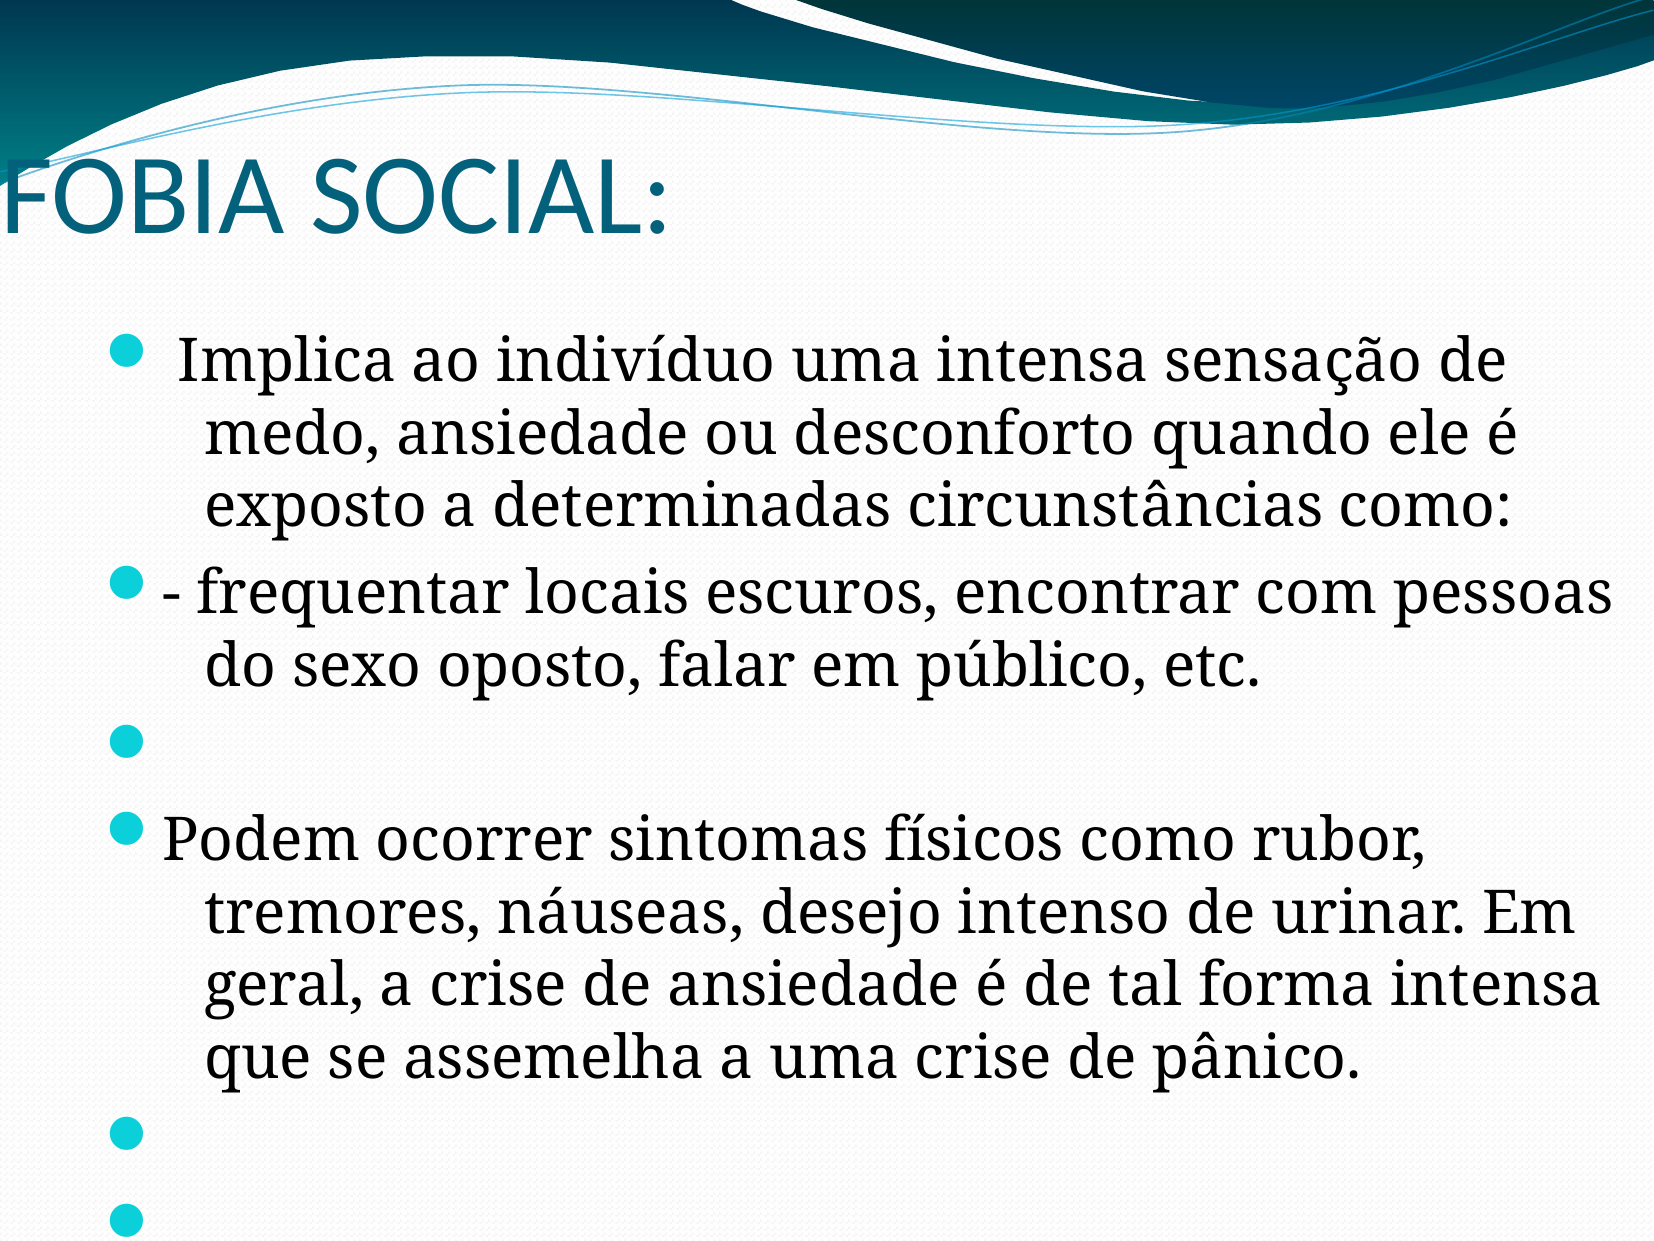

# FOBIA SOCIAL:
 Implica ao indivíduo uma intensa sensação de medo, ansiedade ou desconforto quando ele é exposto a determinadas circunstâncias como:
- frequentar locais escuros, encontrar com pessoas do sexo oposto, falar em público, etc.
Podem ocorrer sintomas físicos como rubor, tremores, náuseas, desejo intenso de urinar. Em geral, a crise de ansiedade é de tal forma intensa que se assemelha a uma crise de pânico.